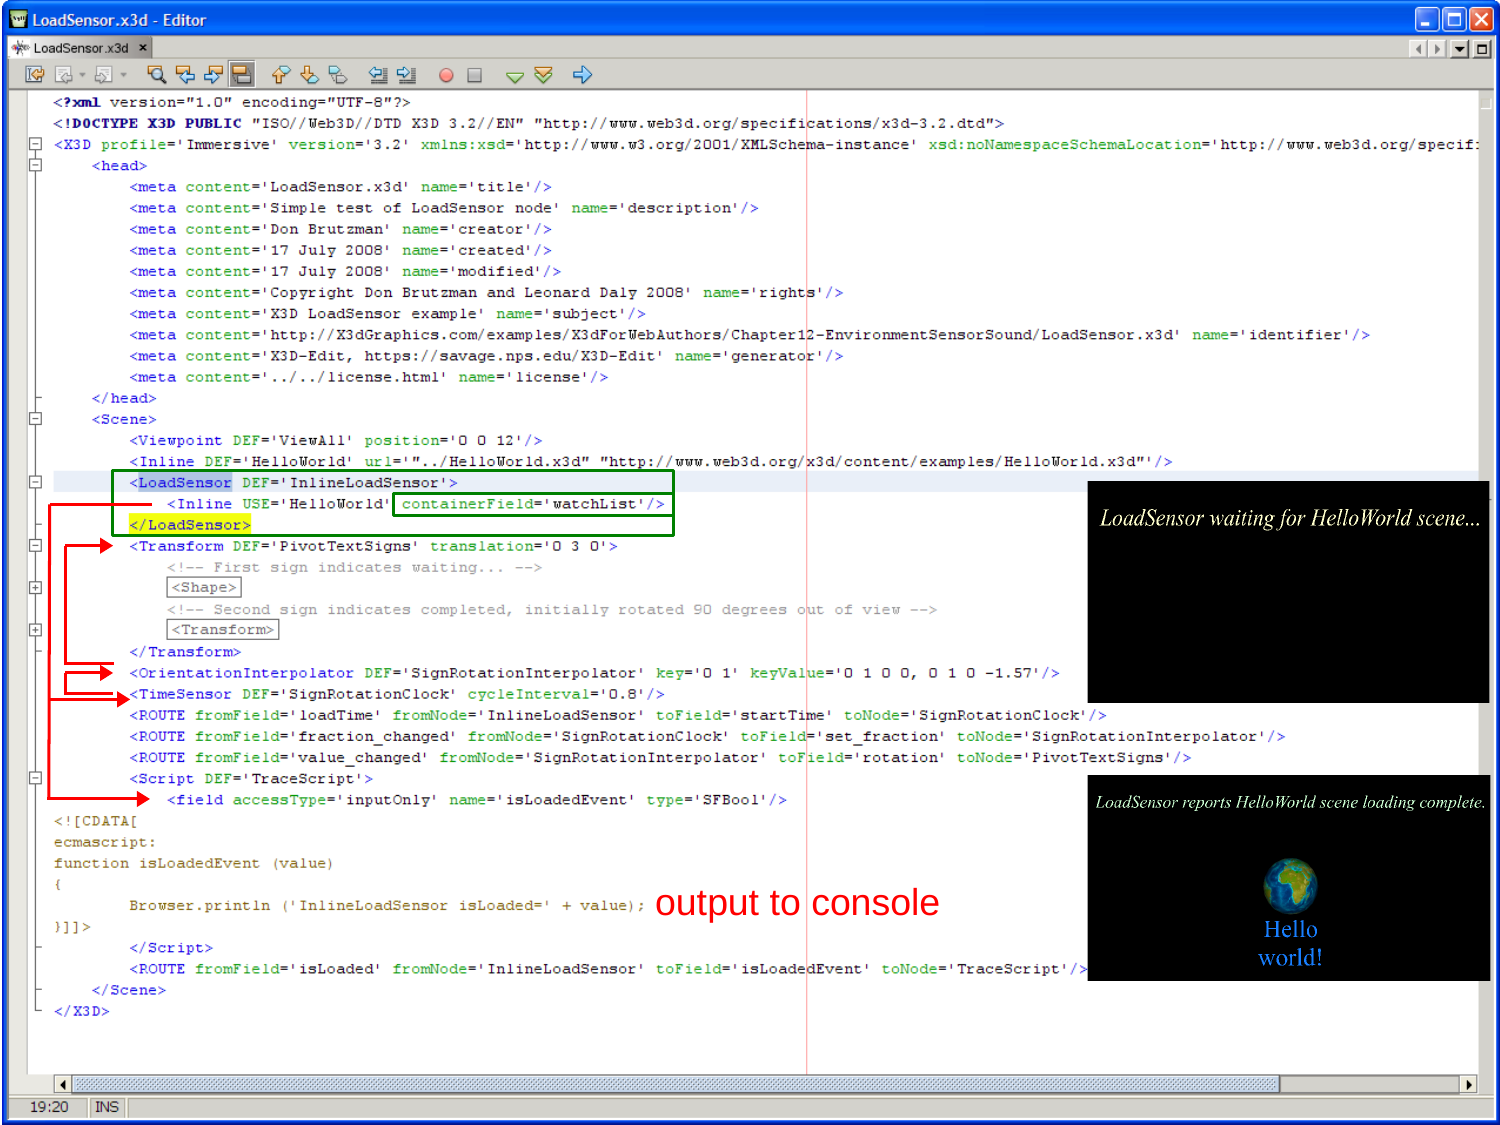

# LoadSensor node X3D-Edit
output to console